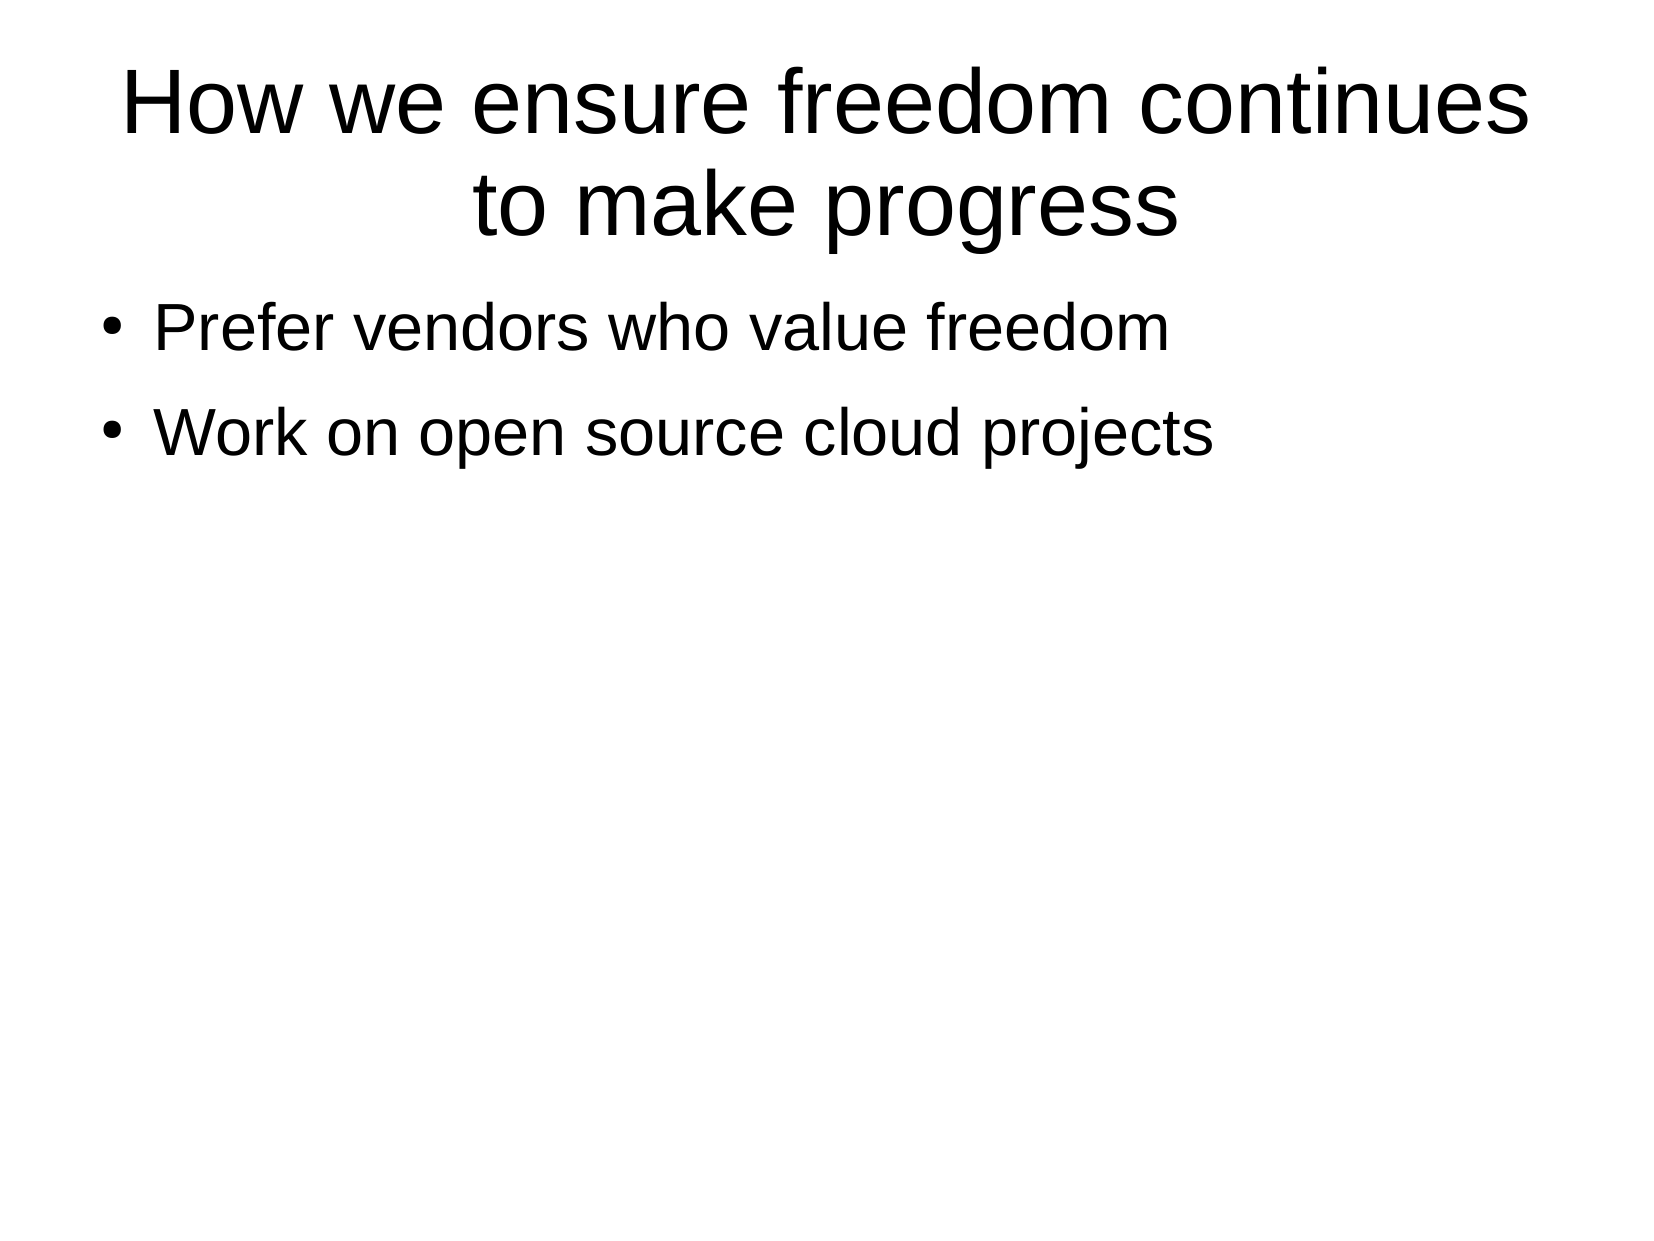

# How we ensure freedom continues to make progress
Prefer vendors who value freedom
Work on open source cloud projects